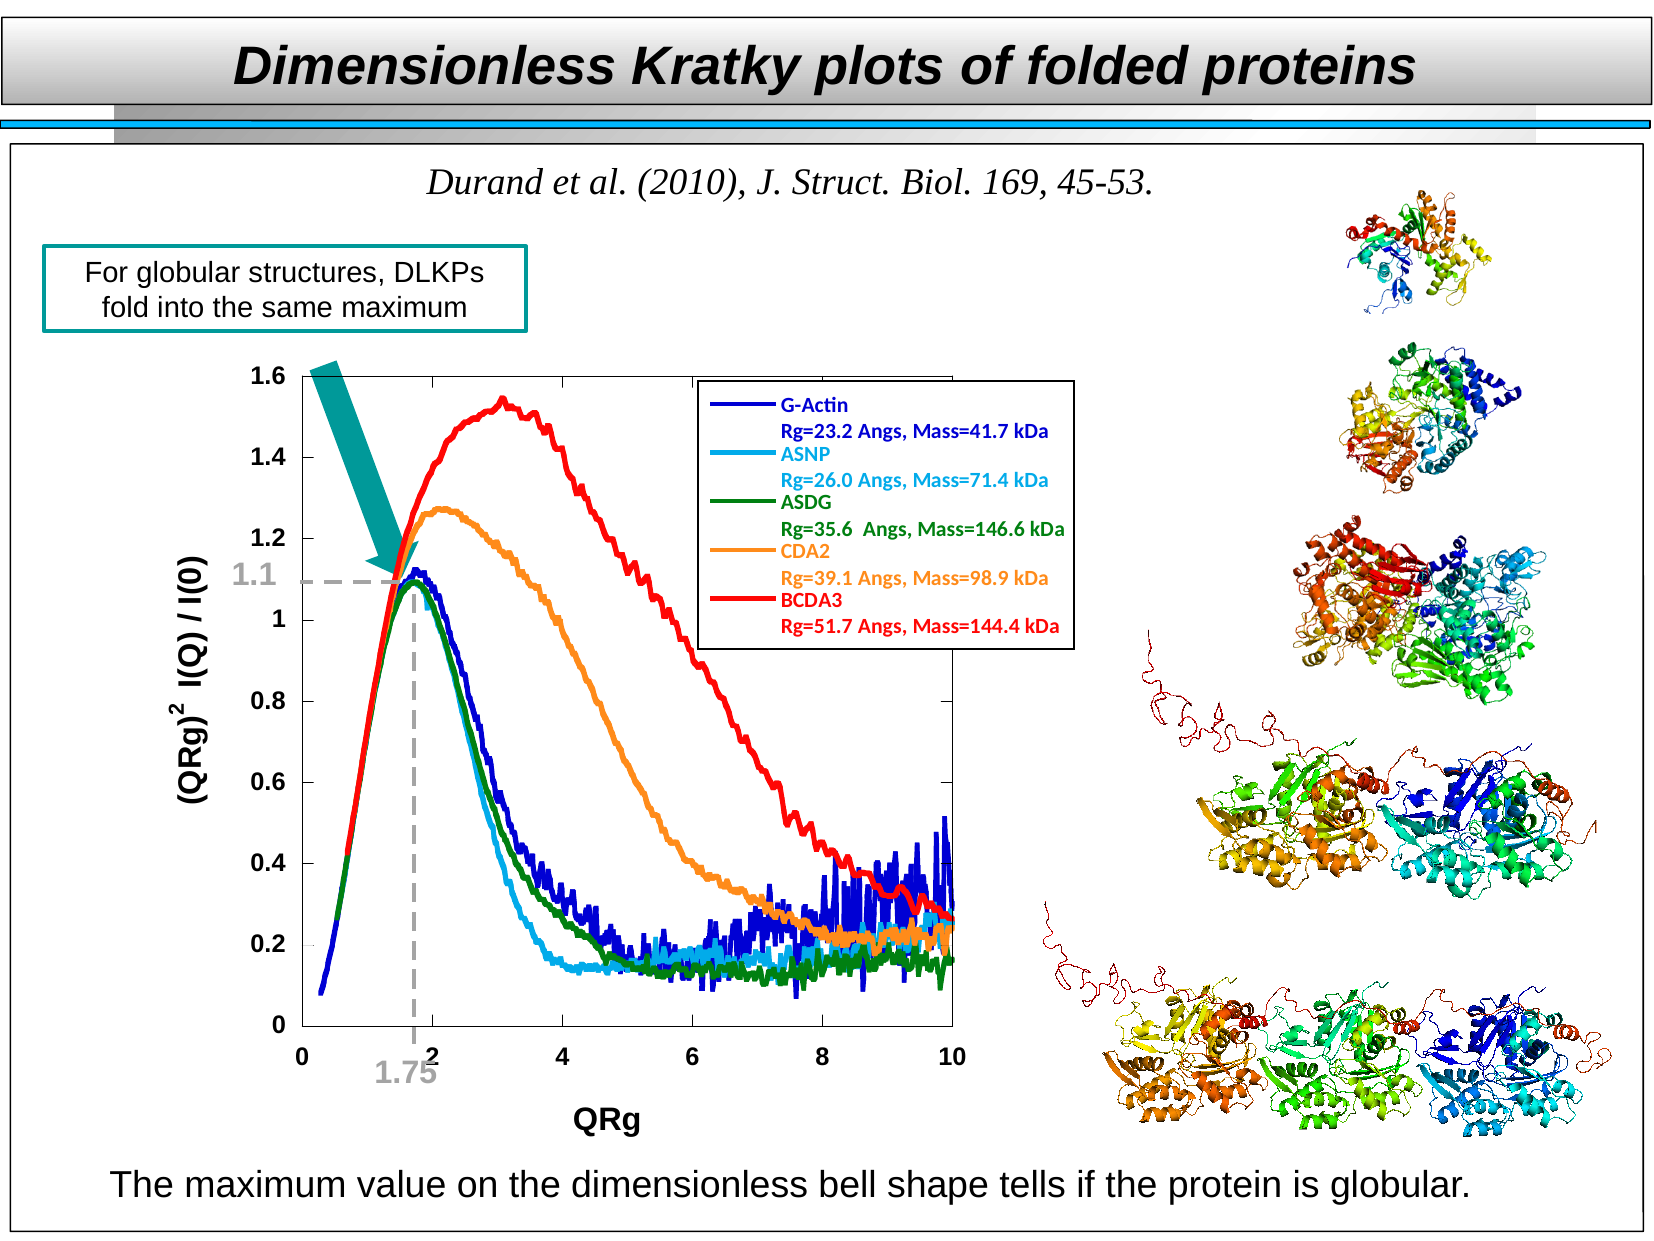

Dimensionless Kratky plots of folded proteins
Durand et al. (2010), J. Struct. Biol. 169, 45-53.
For globular structures, DLKPs fold into the same maximum
The maximum value on the dimensionless bell shape tells if the protein is globular.